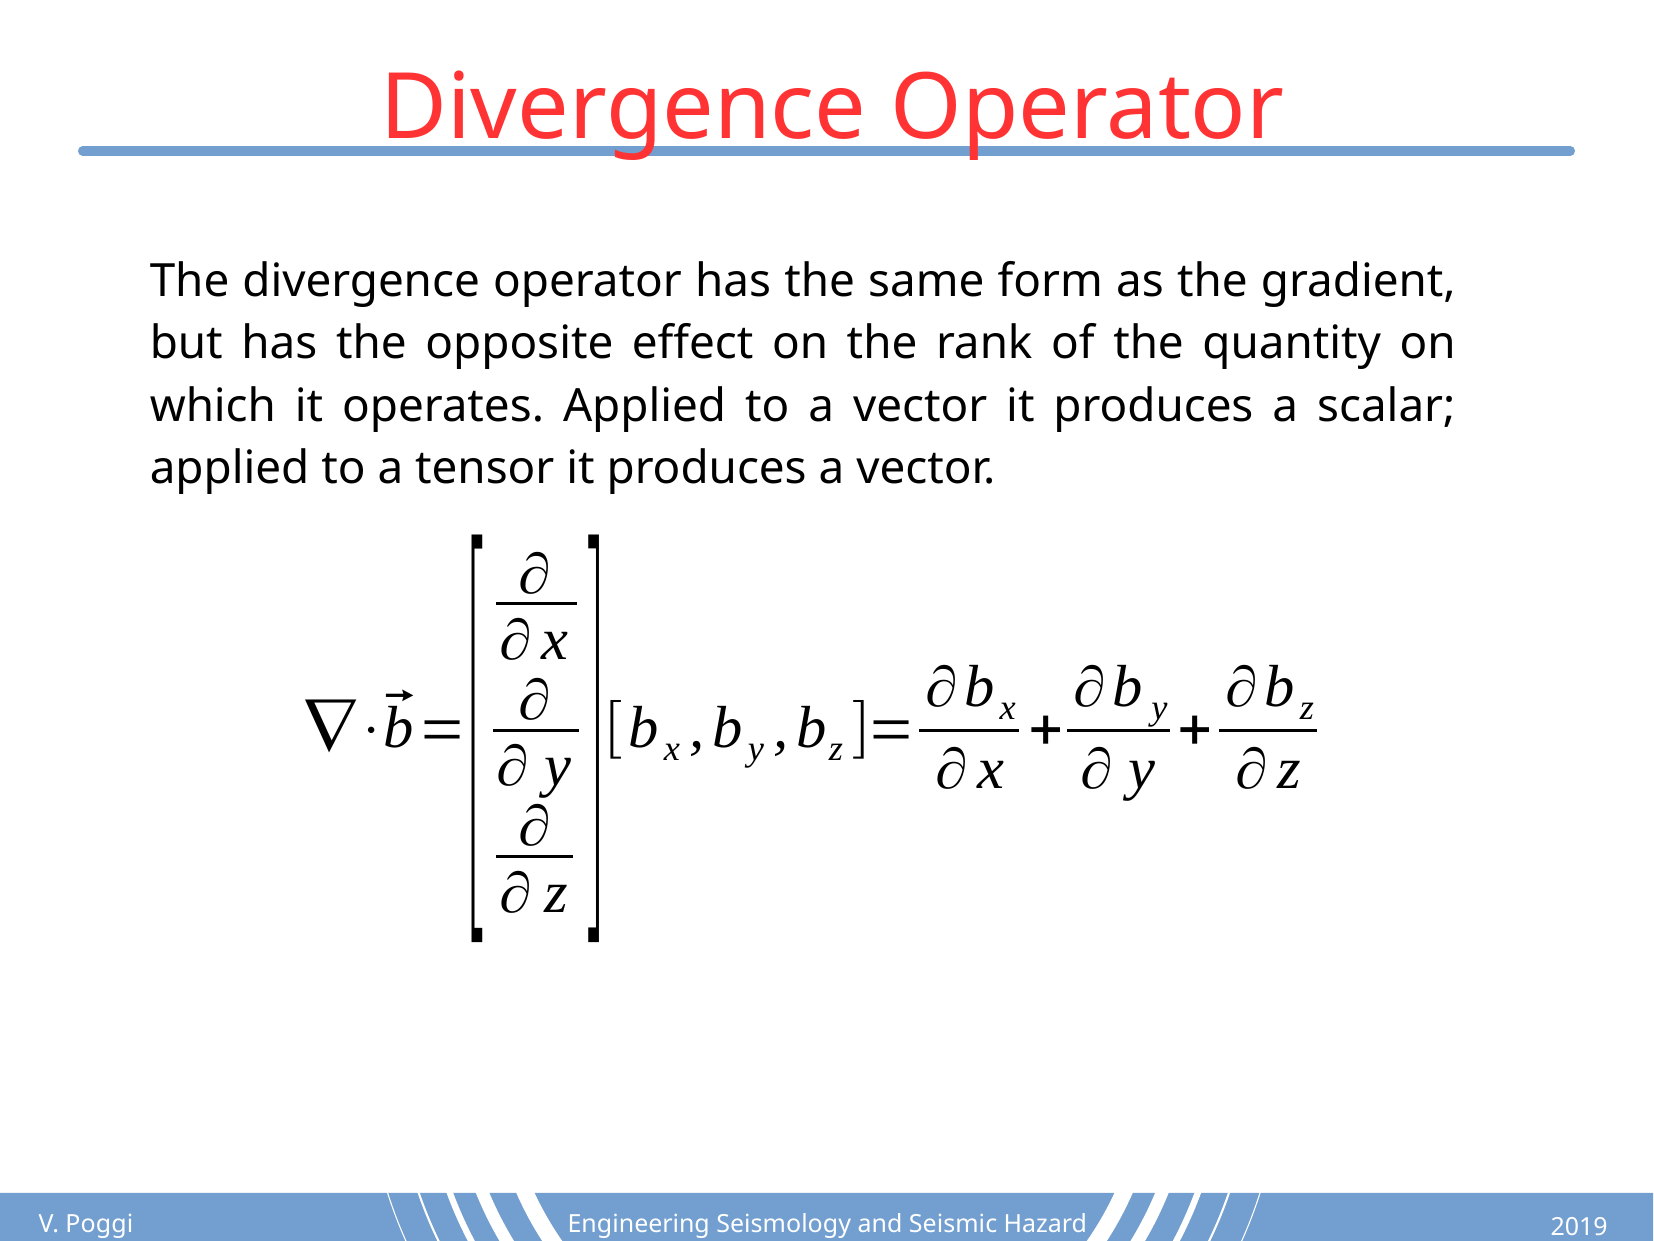

Divergence Operator
The divergence operator has the same form as the gradient, but has the opposite effect on the rank of the quantity on which it operates. Applied to a vector it produces a scalar; applied to a tensor it produces a vector.